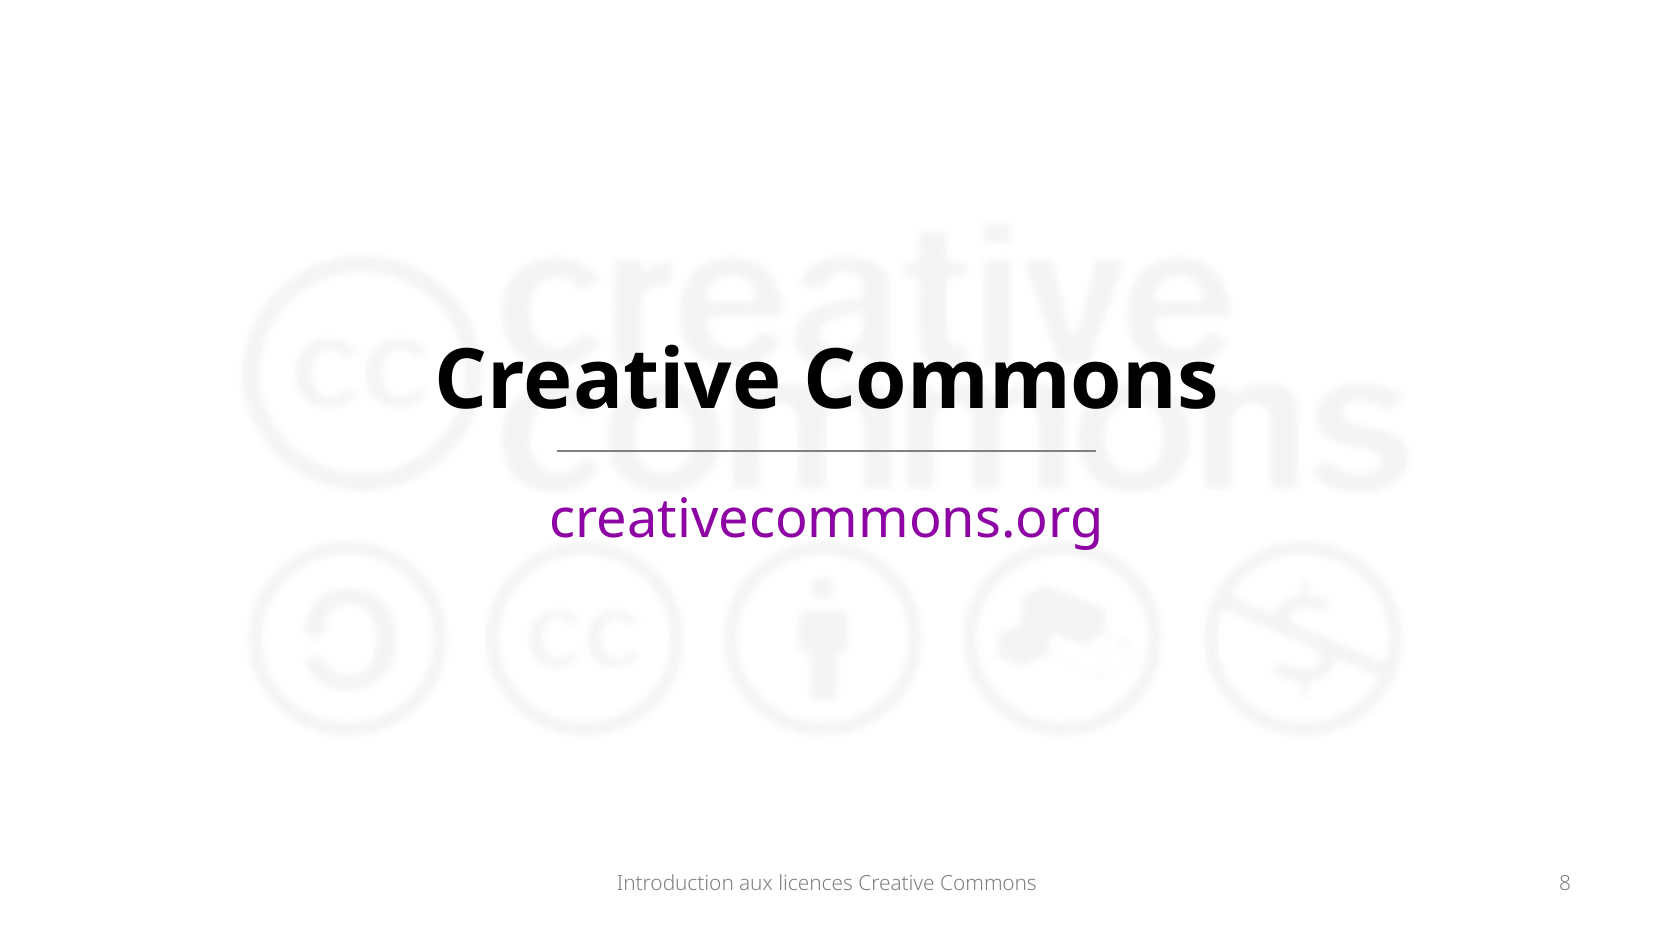

# Creative Commons
creativecommons.org
Introduction aux licences Creative Commons
8